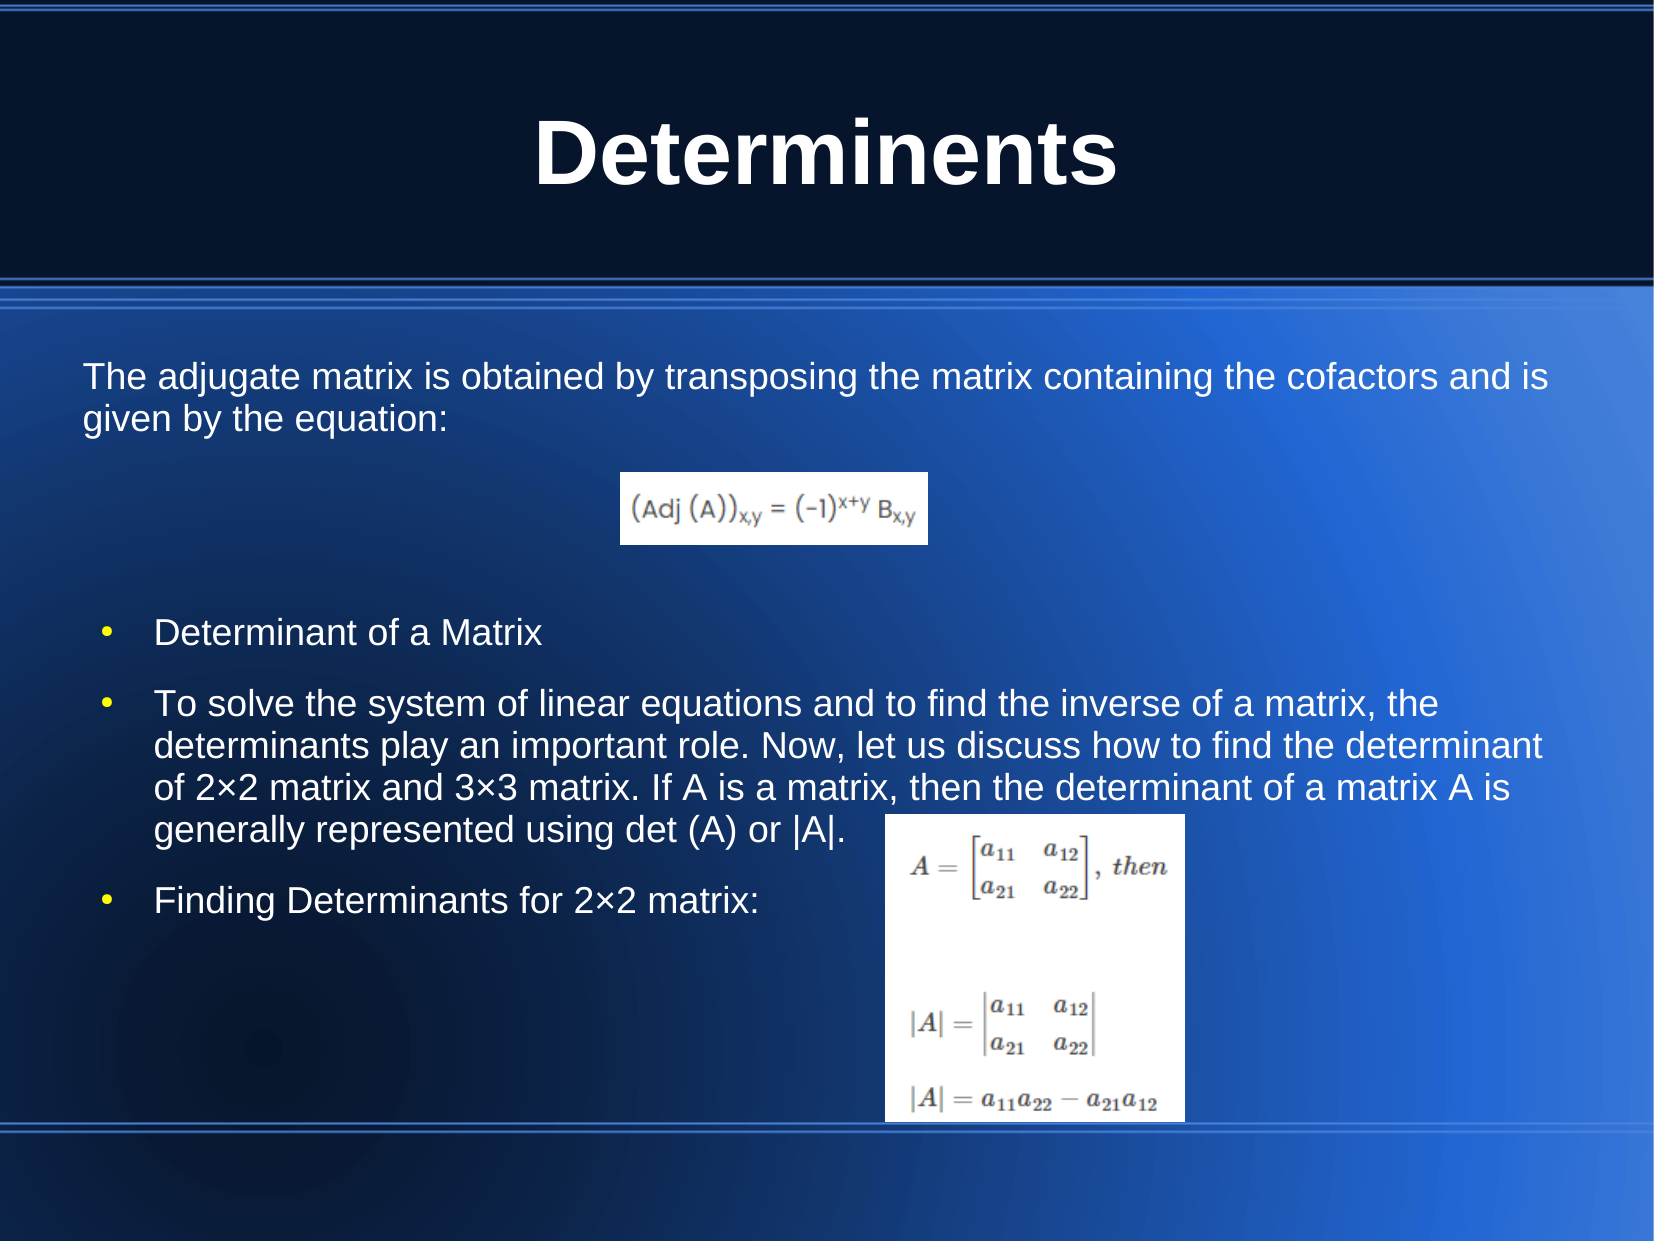

# Determinents
The adjugate matrix is obtained by transposing the matrix containing the cofactors and is given by the equation:
Determinant of a Matrix
To solve the system of linear equations and to find the inverse of a matrix, the determinants play an important role. Now, let us discuss how to find the determinant of 2×2 matrix and 3×3 matrix. If A is a matrix, then the determinant of a matrix A is generally represented using det (A) or |A|.
Finding Determinants for 2×2 matrix: